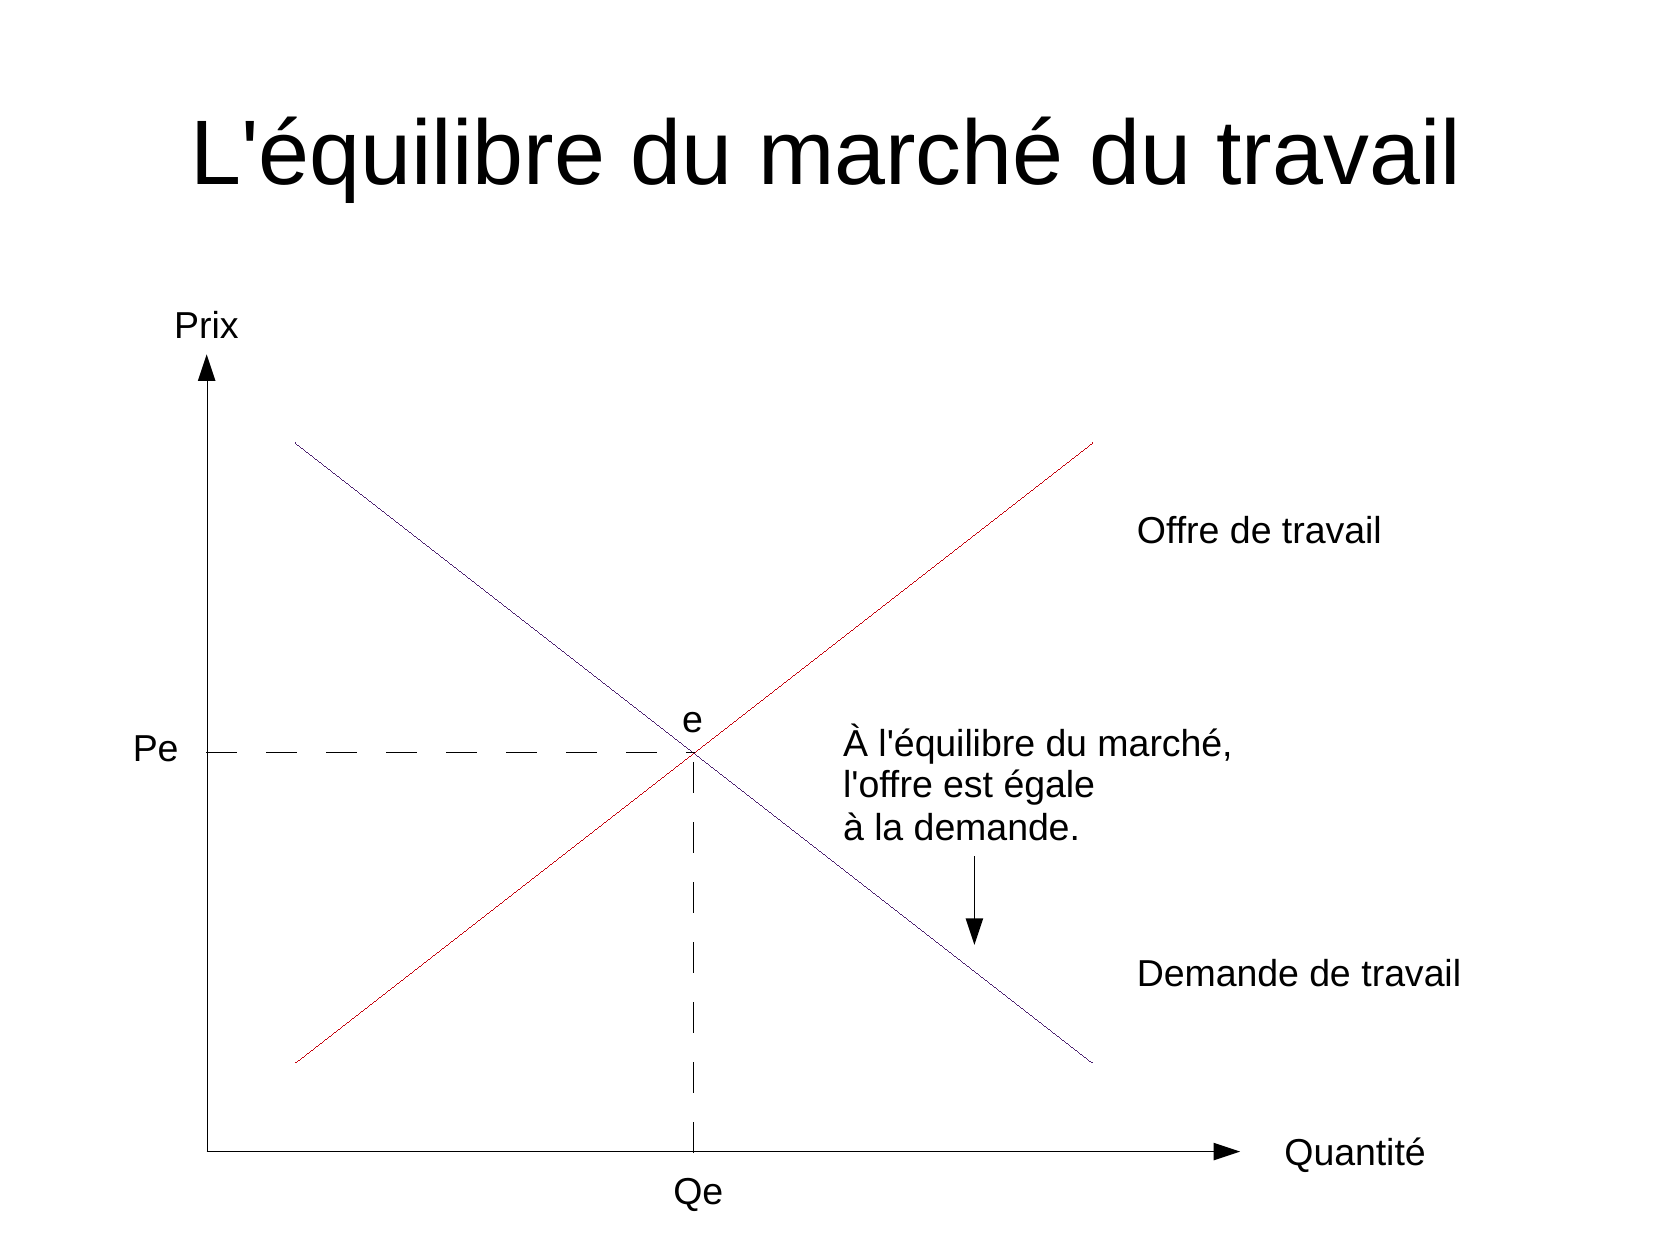

# L'équilibre du marché du travail
Prix
Offre de travail
e
À l'équilibre du marché,
l'offre est égale
à la demande.
Pe
Demande de travail
Quantité
Qe